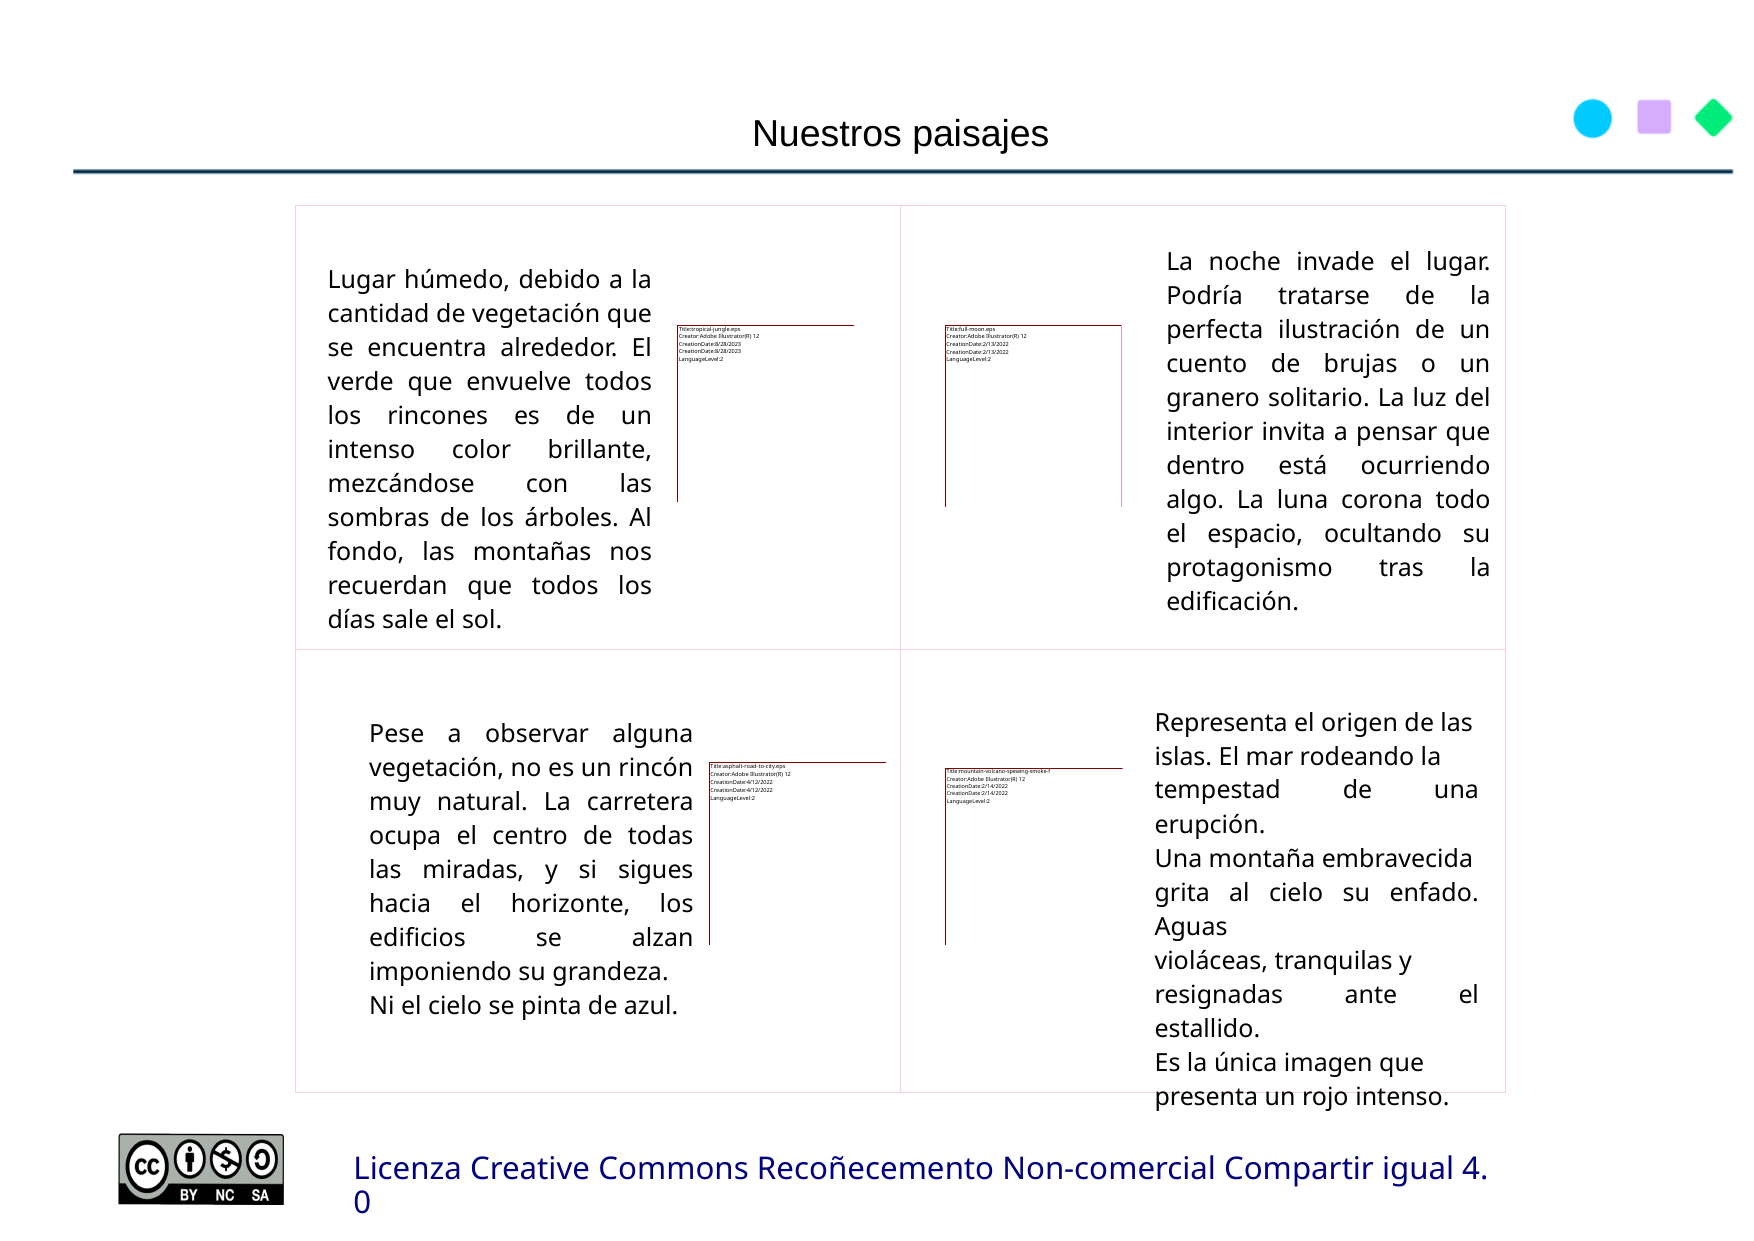

Nuestros paisajes
| | |
| --- | --- |
| | |
La noche invade el lugar. Podría tratarse de la perfecta ilustración de un cuento de brujas o un granero solitario. La luz del interior invita a pensar que dentro está ocurriendo algo. La luna corona todo el espacio, ocultando su protagonismo tras la edificación.
Lugar húmedo, debido a la cantidad de vegetación que se encuentra alrededor. El verde que envuelve todos los rincones es de un intenso color brillante, mezcándose con las sombras de los árboles. Al fondo, las montañas nos recuerdan que todos los días sale el sol.
Representa el origen de las
islas. El mar rodeando la
tempestad de una erupción.
Una montaña embravecida
grita al cielo su enfado. Aguas
violáceas, tranquilas y
resignadas ante el estallido.
Es la única imagen que
presenta un rojo intenso.
Pese a observar alguna vegetación, no es un rincón muy natural. La carretera ocupa el centro de todas las miradas, y si sigues hacia el horizonte, los edificios se alzan imponiendo su grandeza.
Ni el cielo se pinta de azul.
Licenza Creative Commons Recoñecemento Non-comercial Compartir igual 4.0